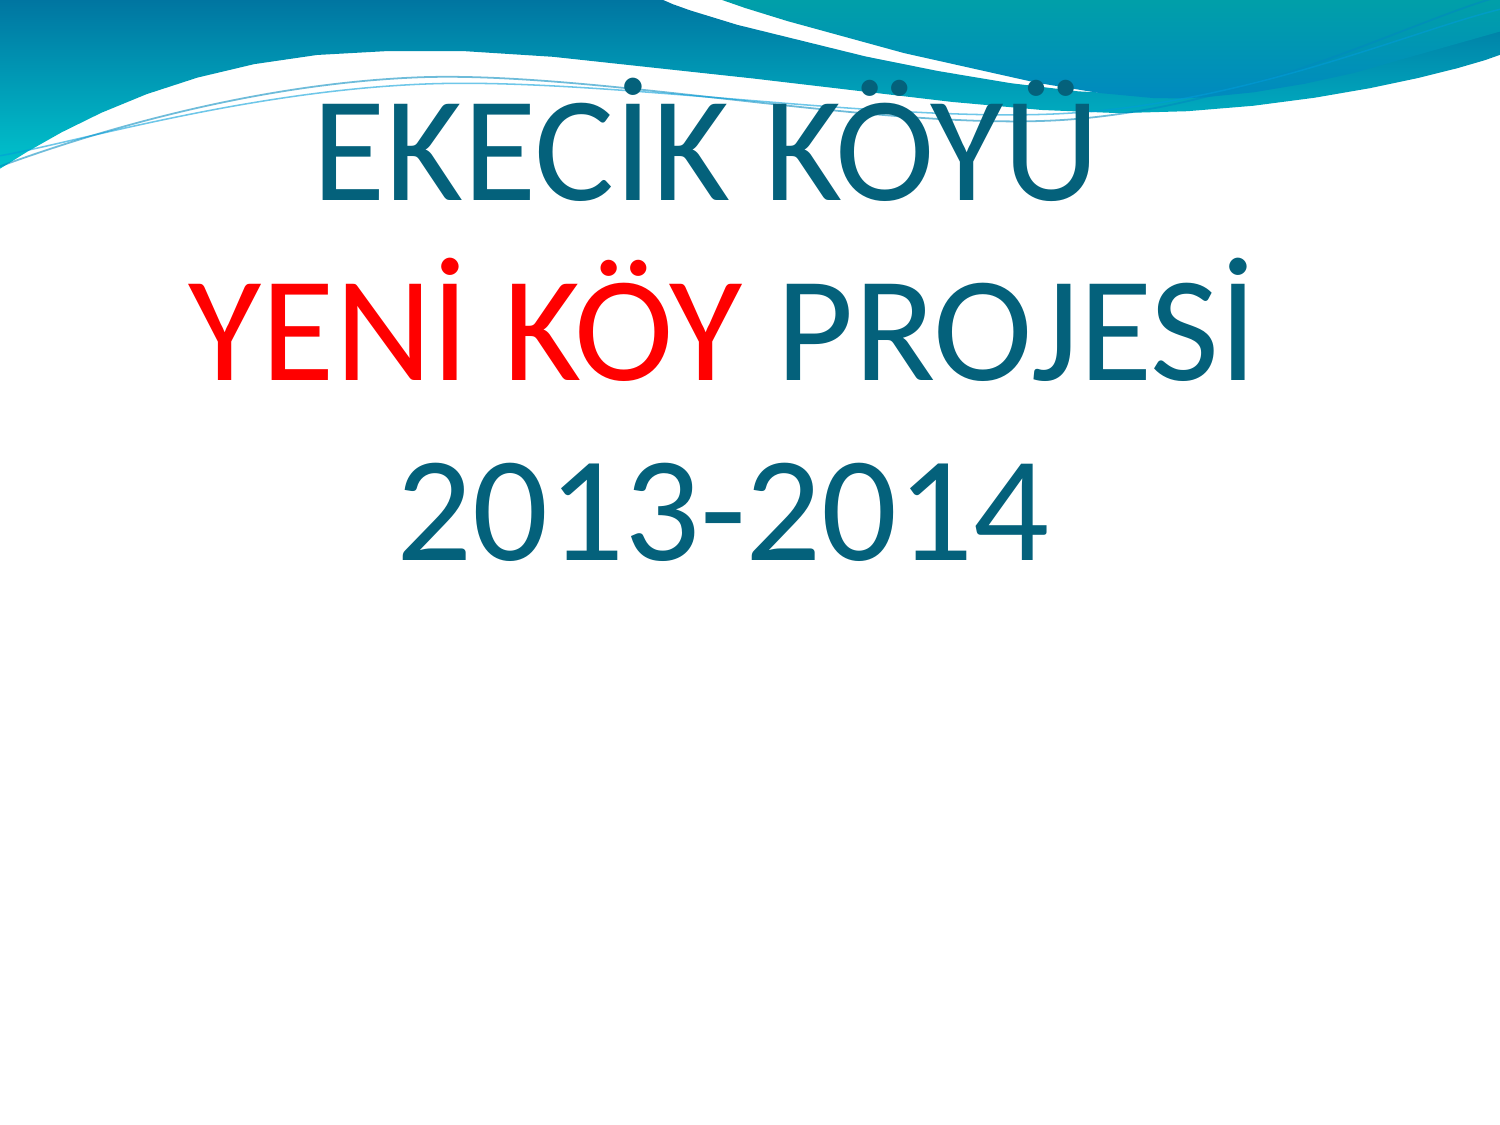

# EKECİK KÖYÜ YENİ KÖY PROJESİ 2013-2014
YENİ YERLEŞİM YERİ,
YER TESBİT KOMİSYON KARARI